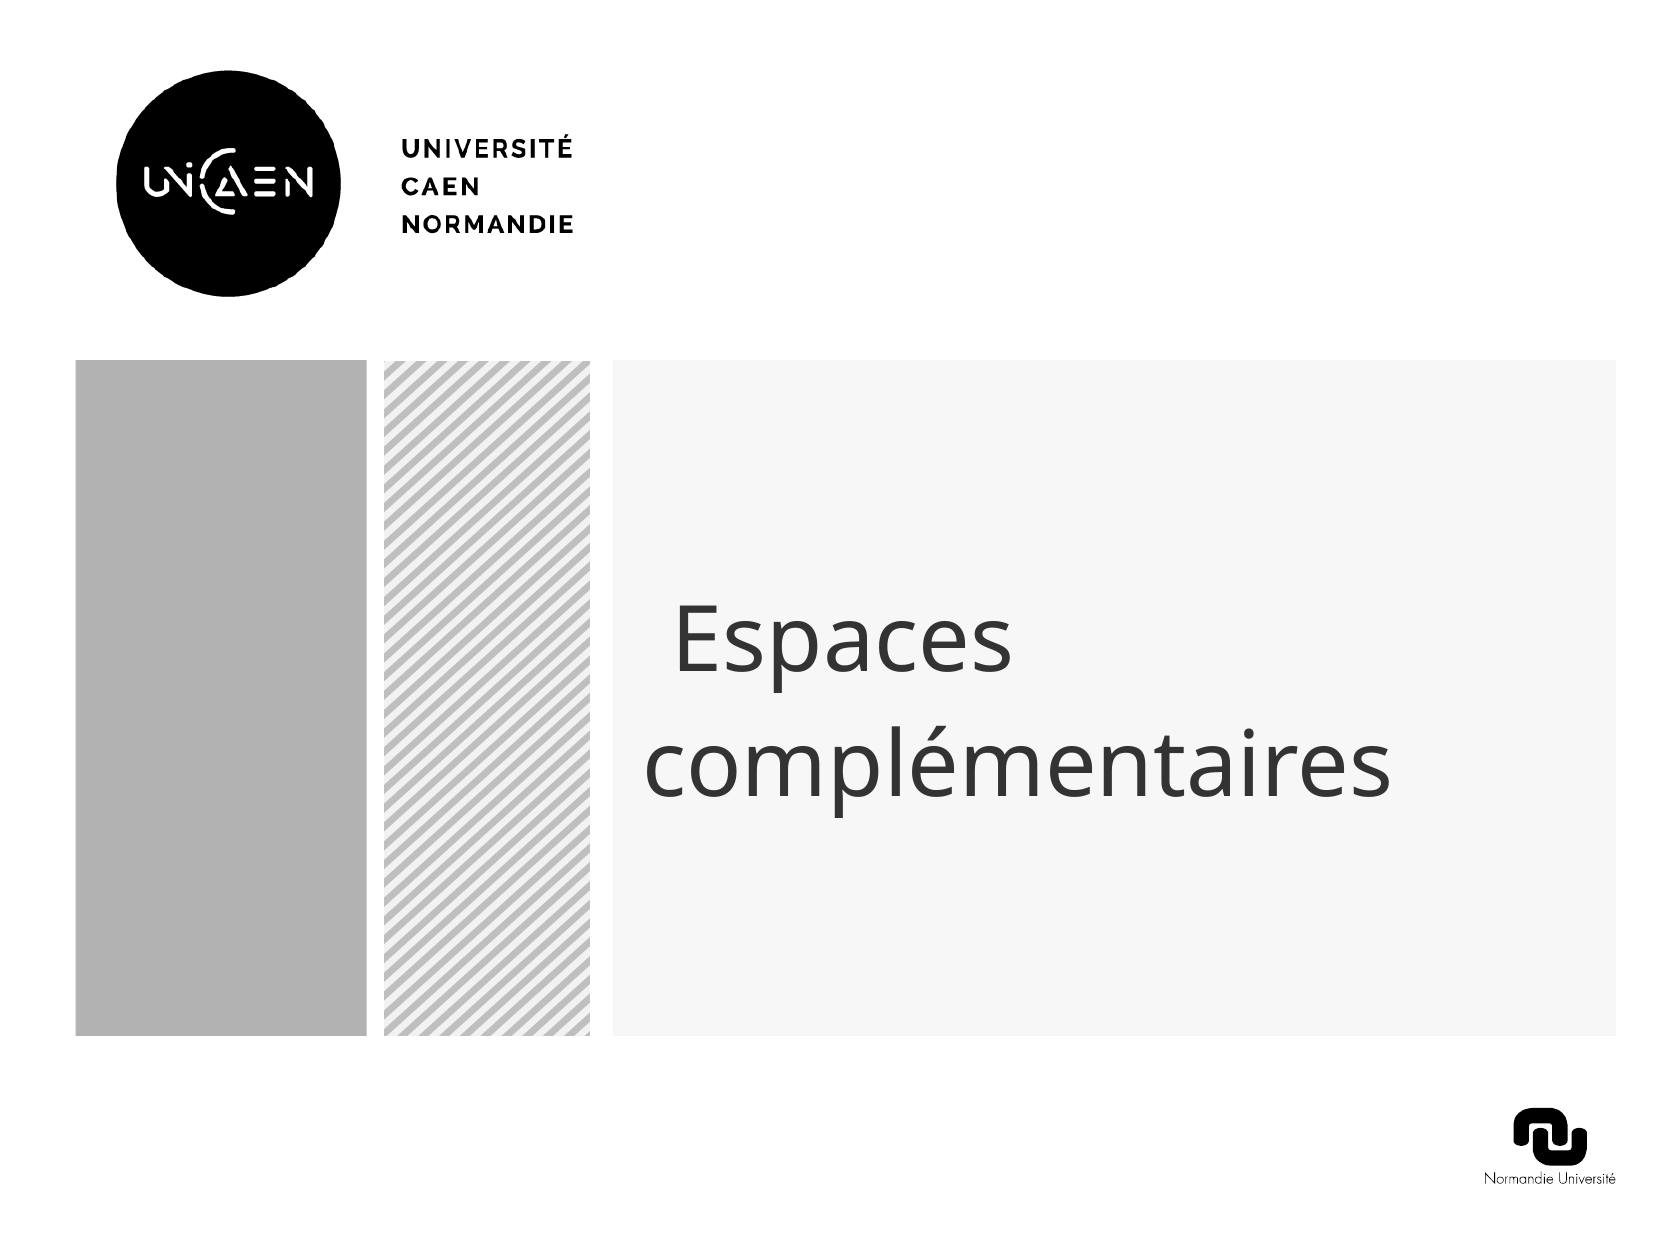

# Espaces complémentaires
27
Découverte Ecampus pourn les personnels administratifs